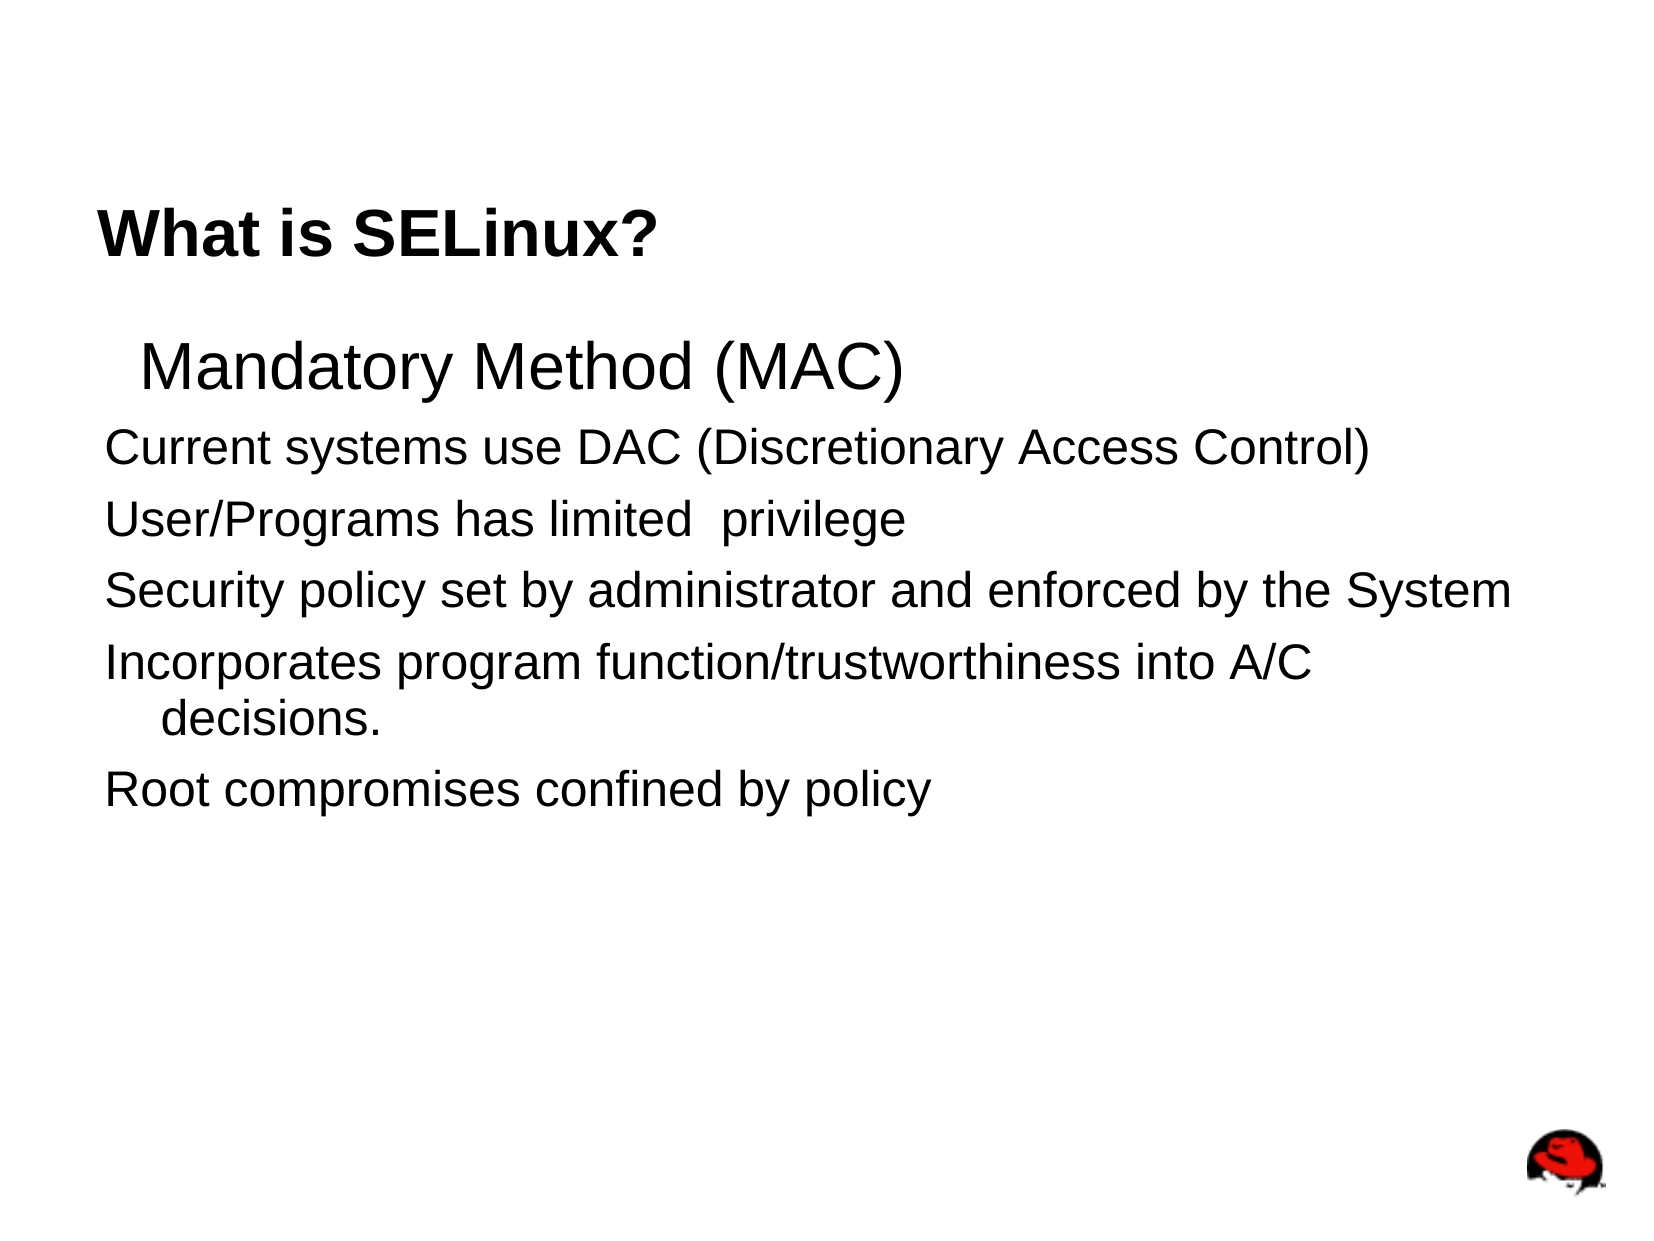

# What is SELinux?
Mandatory Method (MAC)
Current systems use DAC (Discretionary Access Control)
User/Programs has limited privilege
Security policy set by administrator and enforced by the System
Incorporates program function/trustworthiness into A/C decisions.
Root compromises confined by policy